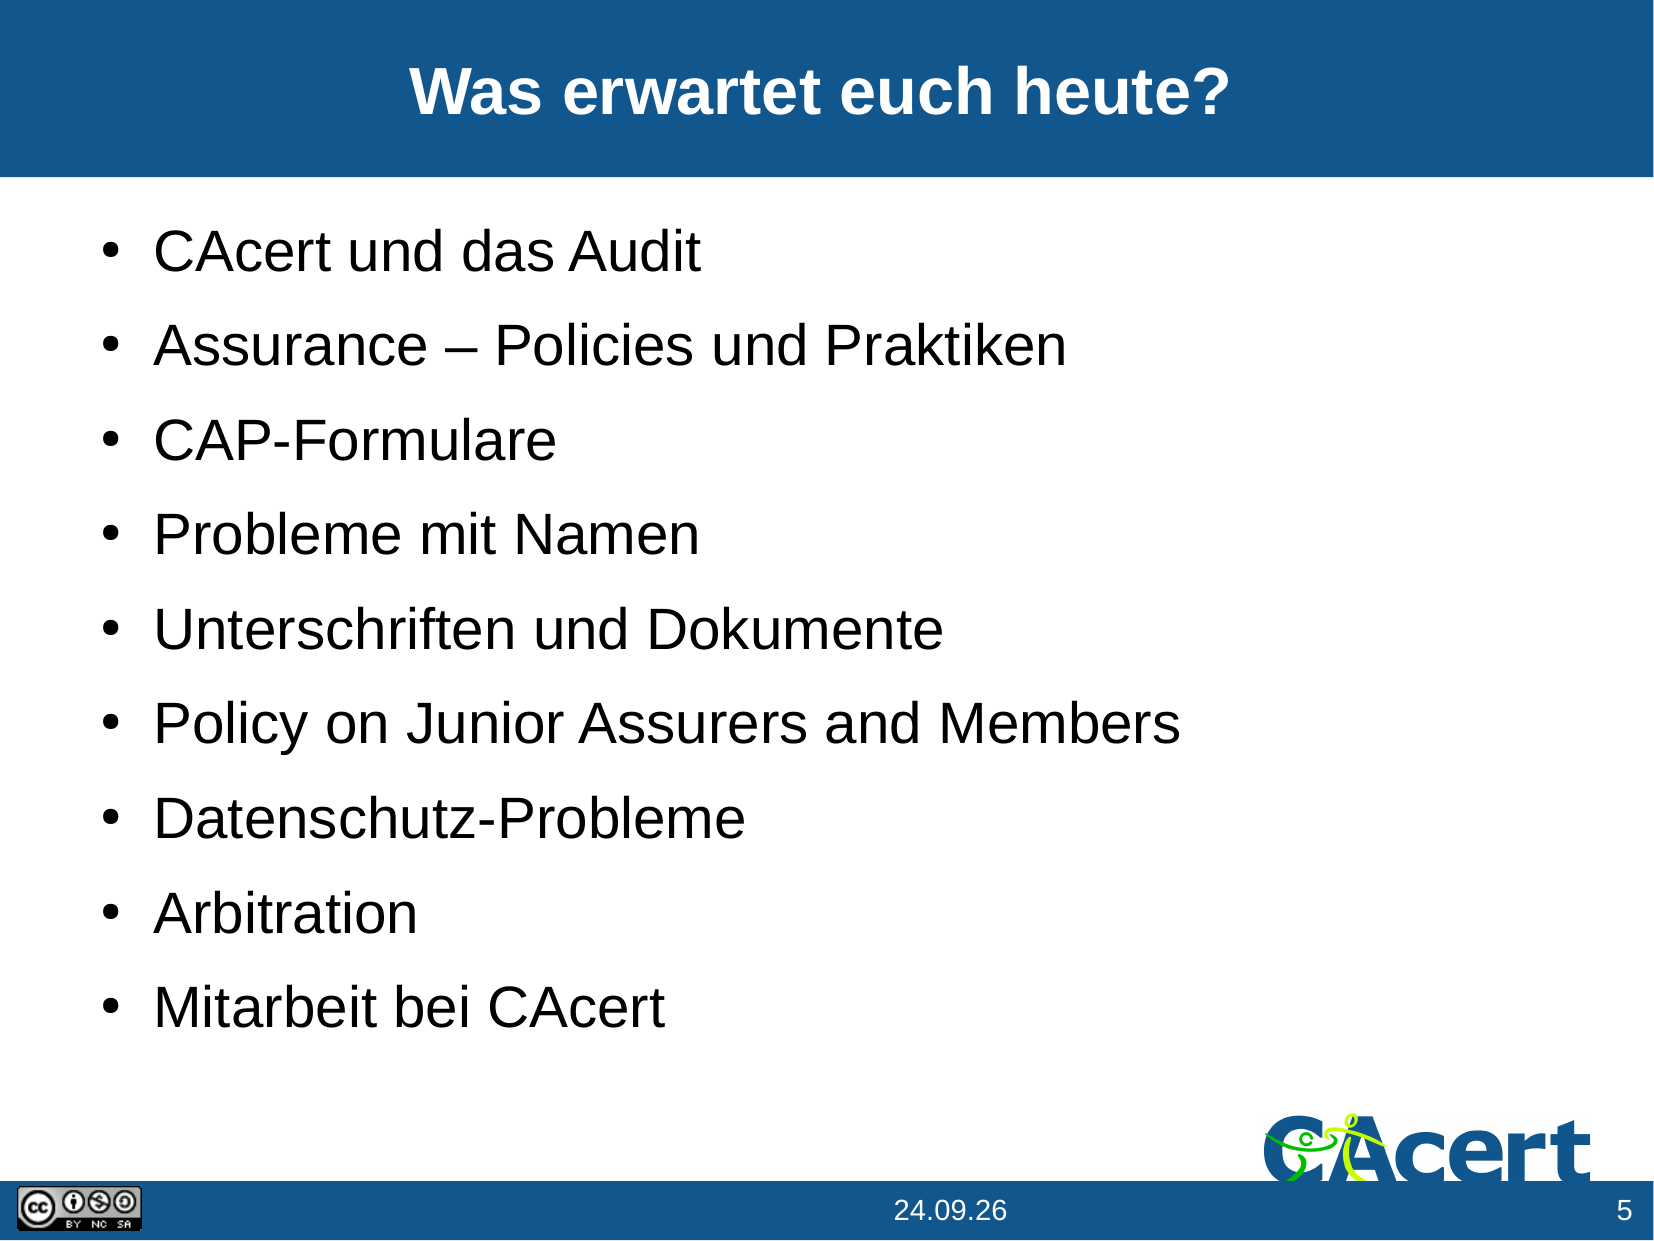

# Was erwartet euch heute?
CAcert und das Audit
Assurance – Policies und Praktiken
CAP-Formulare
Probleme mit Namen
Unterschriften und Dokumente
Policy on Junior Assurers and Members
Datenschutz-Probleme
Arbitration
Mitarbeit bei CAcert